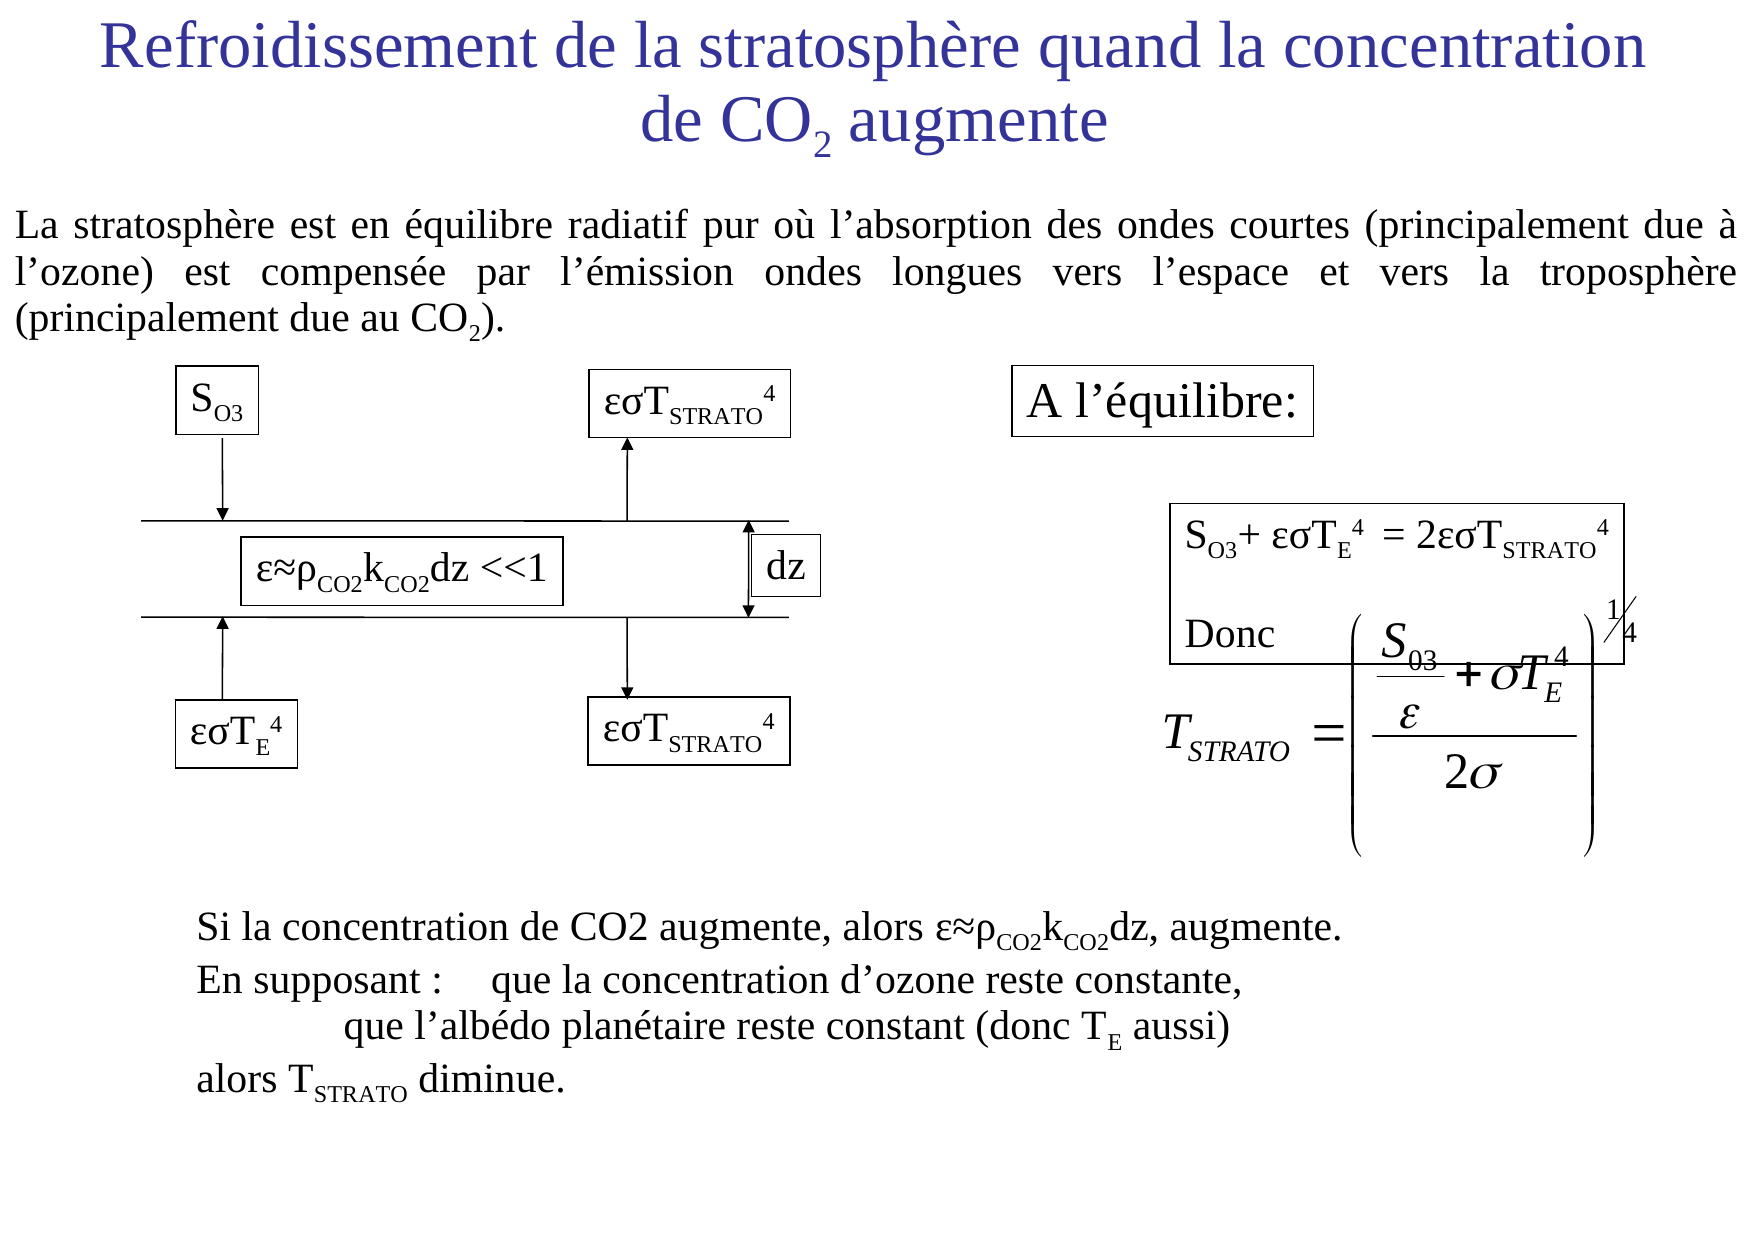

# Refroidissement de la stratosphère quand la concentration de CO2 augmente
La stratosphère est en équilibre radiatif pur où l’absorption des ondes courtes (principalement due à l’ozone) est compensée par l’émission ondes longues vers l’espace et vers la troposphère (principalement due au CO2).
A l’équilibre:
SO3
εσTSTRATO4
SO3+ εσTE4 = 2εσTSTRATO4
Donc
dz
ε≈ρCO2kCO2dz <<1
εσTSTRATO4
εσTE4
Si la concentration de CO2 augmente, alors ε≈ρCO2kCO2dz, augmente.
En supposant : 	que la concentration d’ozone reste constante,
		que l’albédo planétaire reste constant (donc TE aussi)
alors TSTRATO diminue.